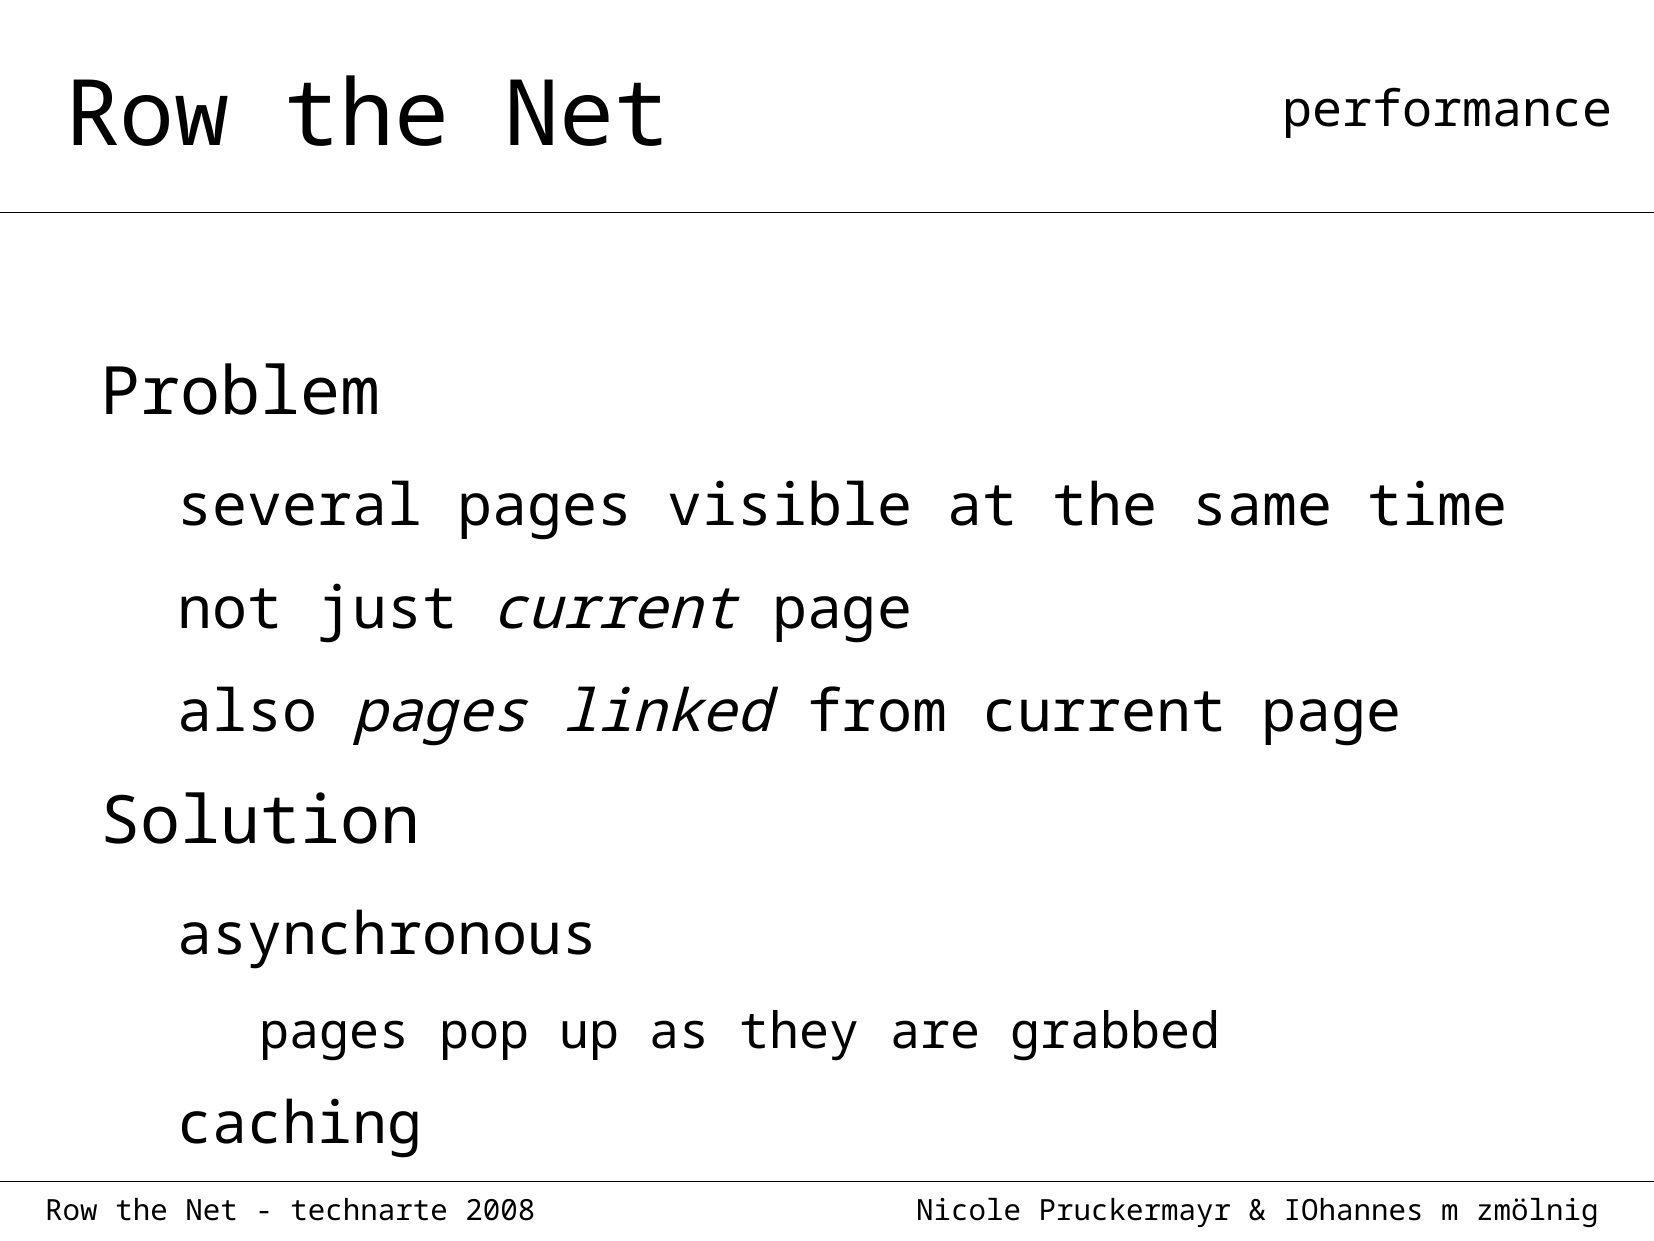

# performance
Problem
several pages visible at the same time
not just current page
also pages linked from current page
Solution
asynchronous
pages pop up as they are grabbed
caching